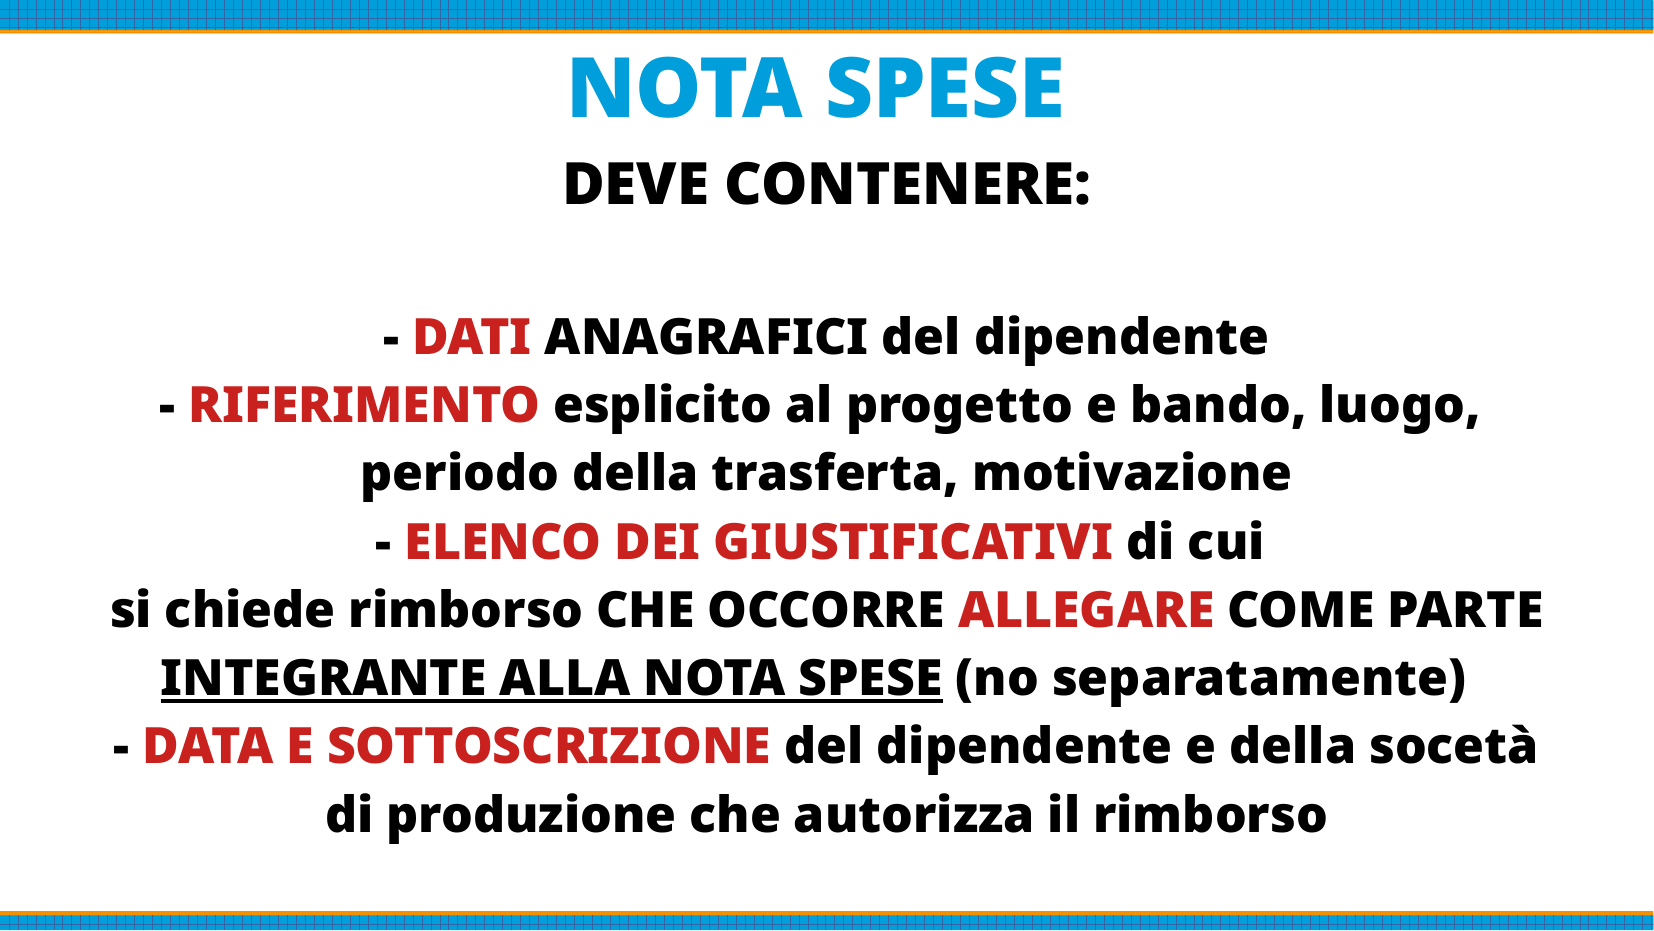

# NOTA SPESE
DEVE CONTENERE:
- DATI ANAGRAFICI del dipendente
- RIFERIMENTO esplicito al progetto e bando, luogo,
periodo della trasferta, motivazione
- ELENCO DEI GIUSTIFICATIVI di cui
si chiede rimborso CHE OCCORRE ALLEGARE COME PARTE INTEGRANTE ALLA NOTA SPESE (no separatamente)
- DATA E SOTTOSCRIZIONE del dipendente e della socetà di produzione che autorizza il rimborso